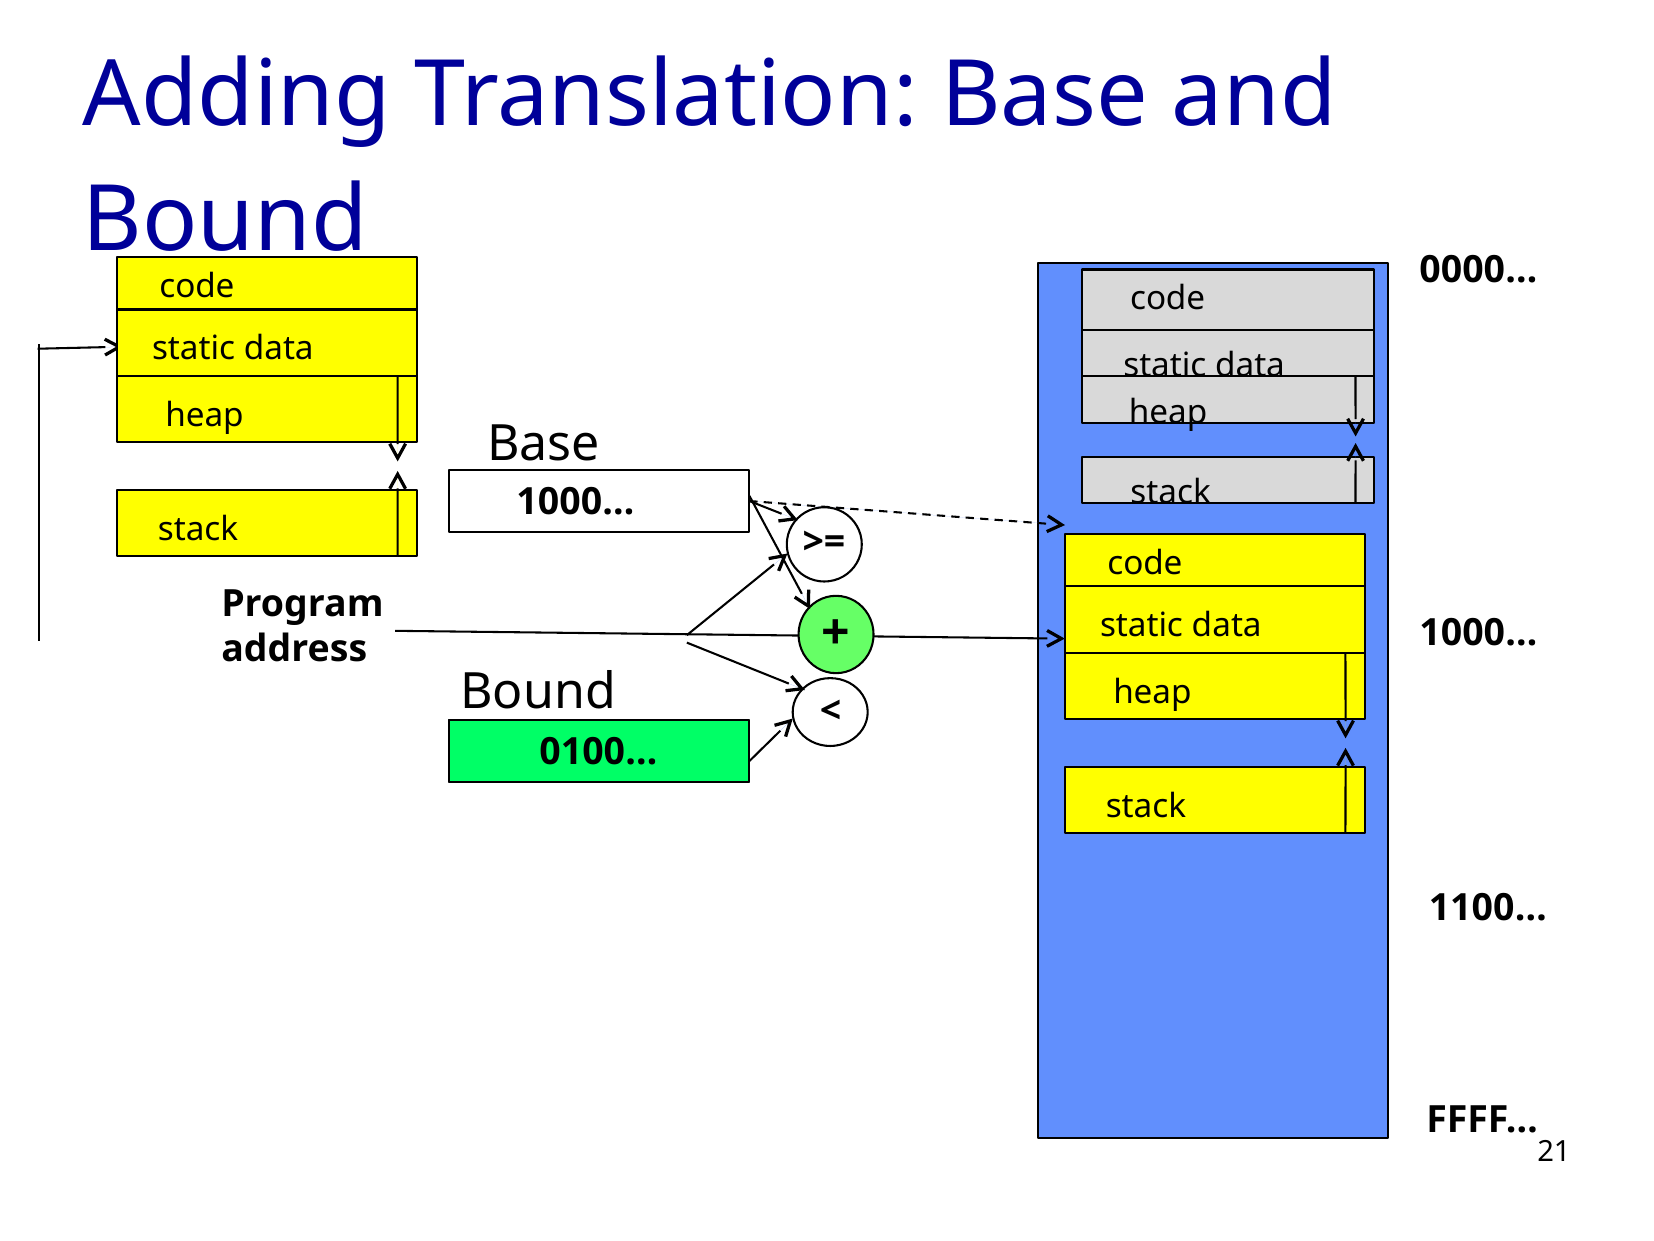

# Adding Translation: Base and Bound
0000…
code
static data
heap
stack
code
static data
heap
stack
Base
1000…
>=
code
static data
heap
stack
Program
address
+
1000…
Bound
<
1100…
0100…
1100…
FFFF…
21